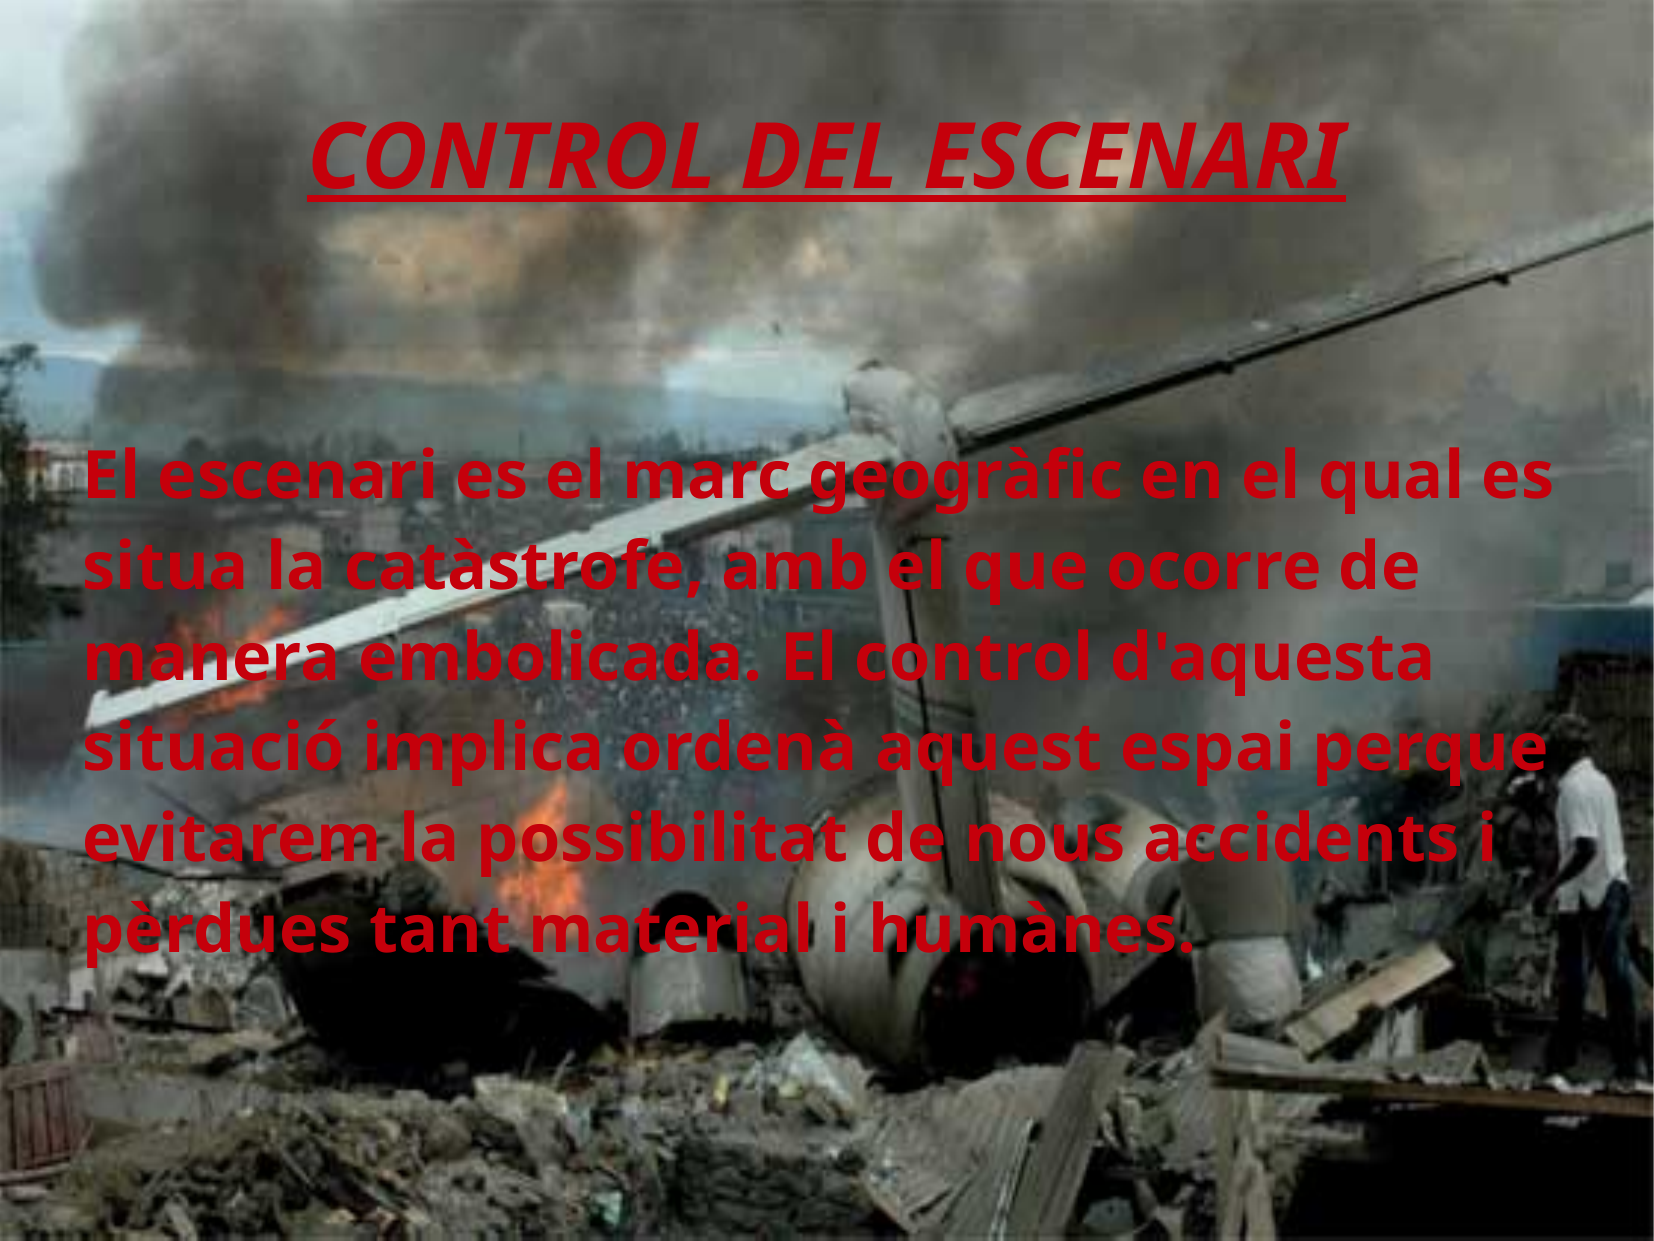

# CONTROL DEL ESCENARI
El escenari es el marc geogràfic en el qual es situa la catàstrofe, amb el que ocorre de manera embolicada. El control d'aquesta situació implica ordenà aquest espai perque evitarem la possibilitat de nous accidents i pèrdues tant material i humànes.